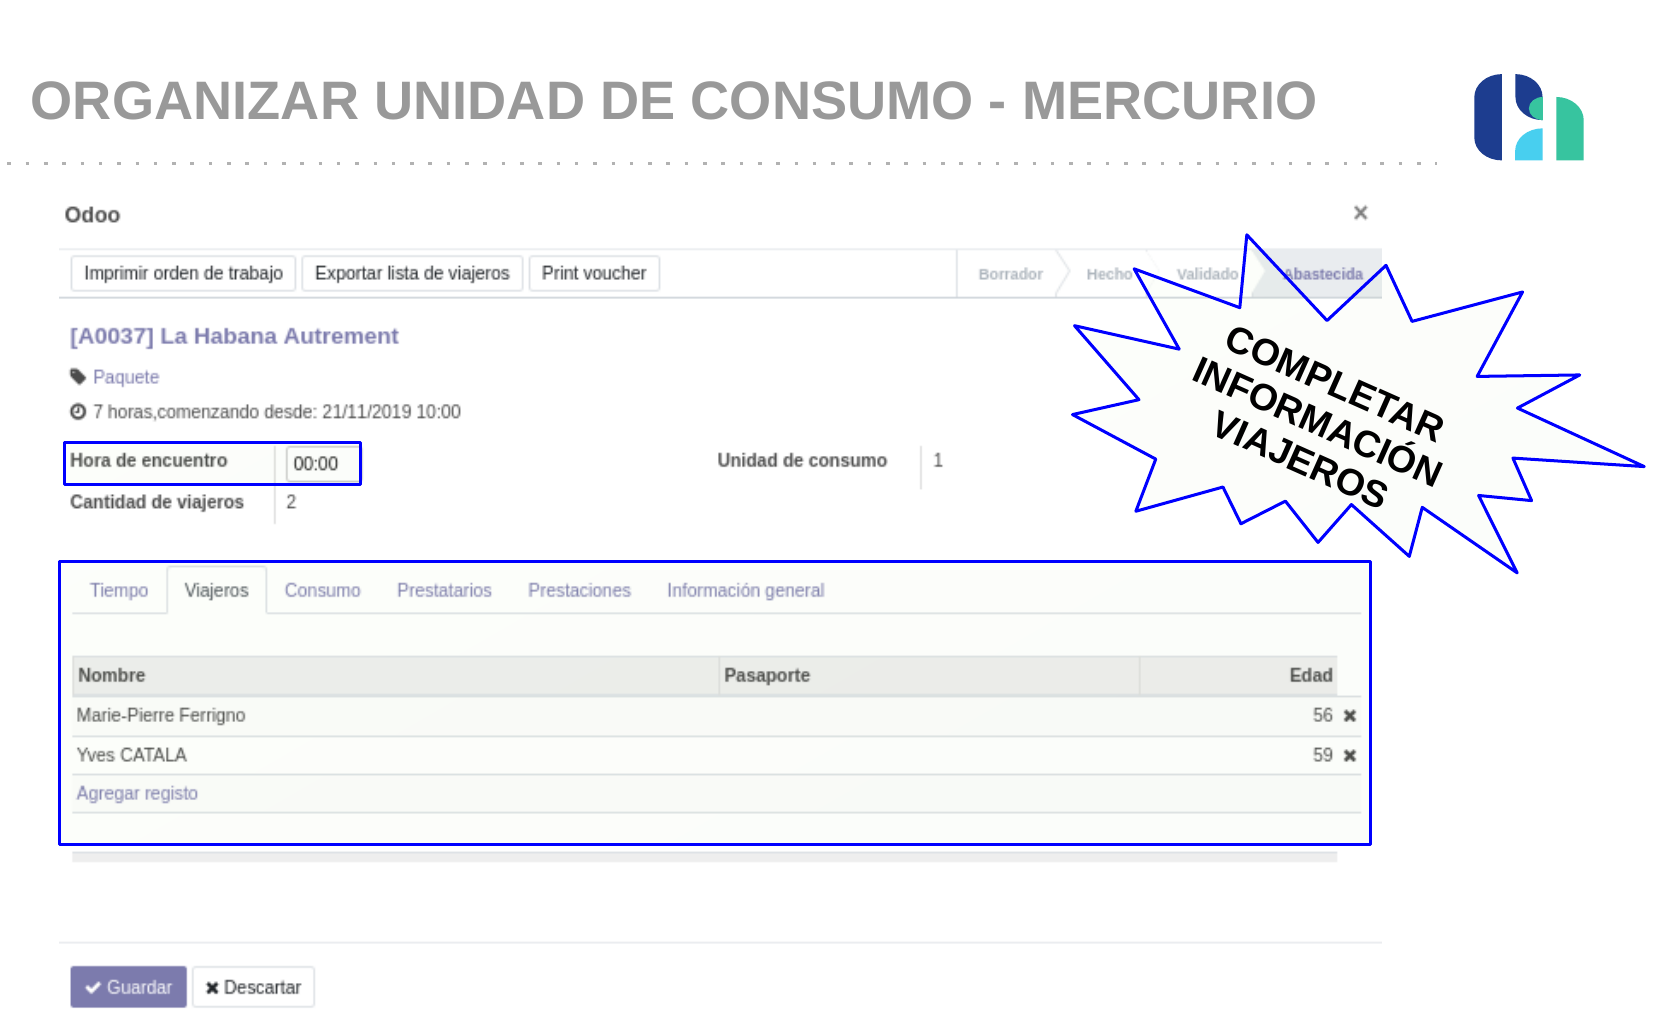

ORGANIZAR UNIDAD DE CONSUMO - MERCURIO
COMPLETAR
INFORMACIÓN
VIAJEROS